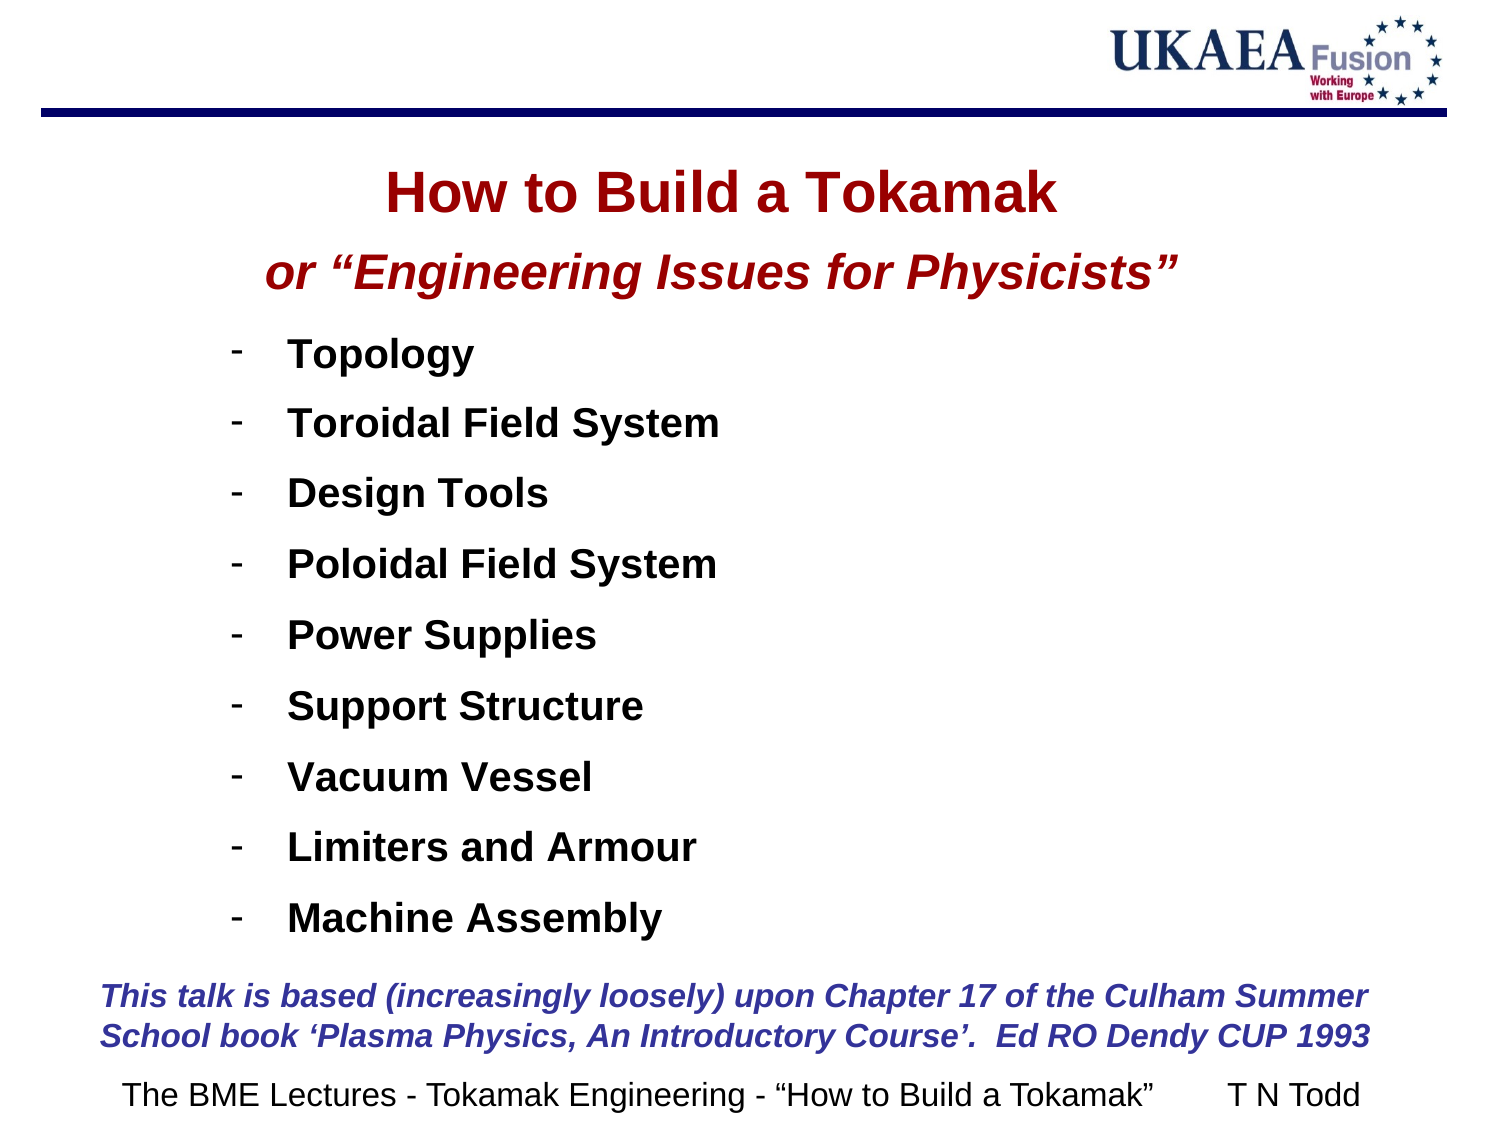

How to Build a Tokamak
or “Engineering Issues for Physicists”
Topology
Toroidal Field System
Design Tools
Poloidal Field System
Power Supplies
Support Structure
Vacuum Vessel
Limiters and Armour
Machine Assembly
This talk is based (increasingly loosely) upon Chapter 17 of the Culham Summer School book ‘Plasma Physics, An Introductory Course’. Ed RO Dendy CUP 1993